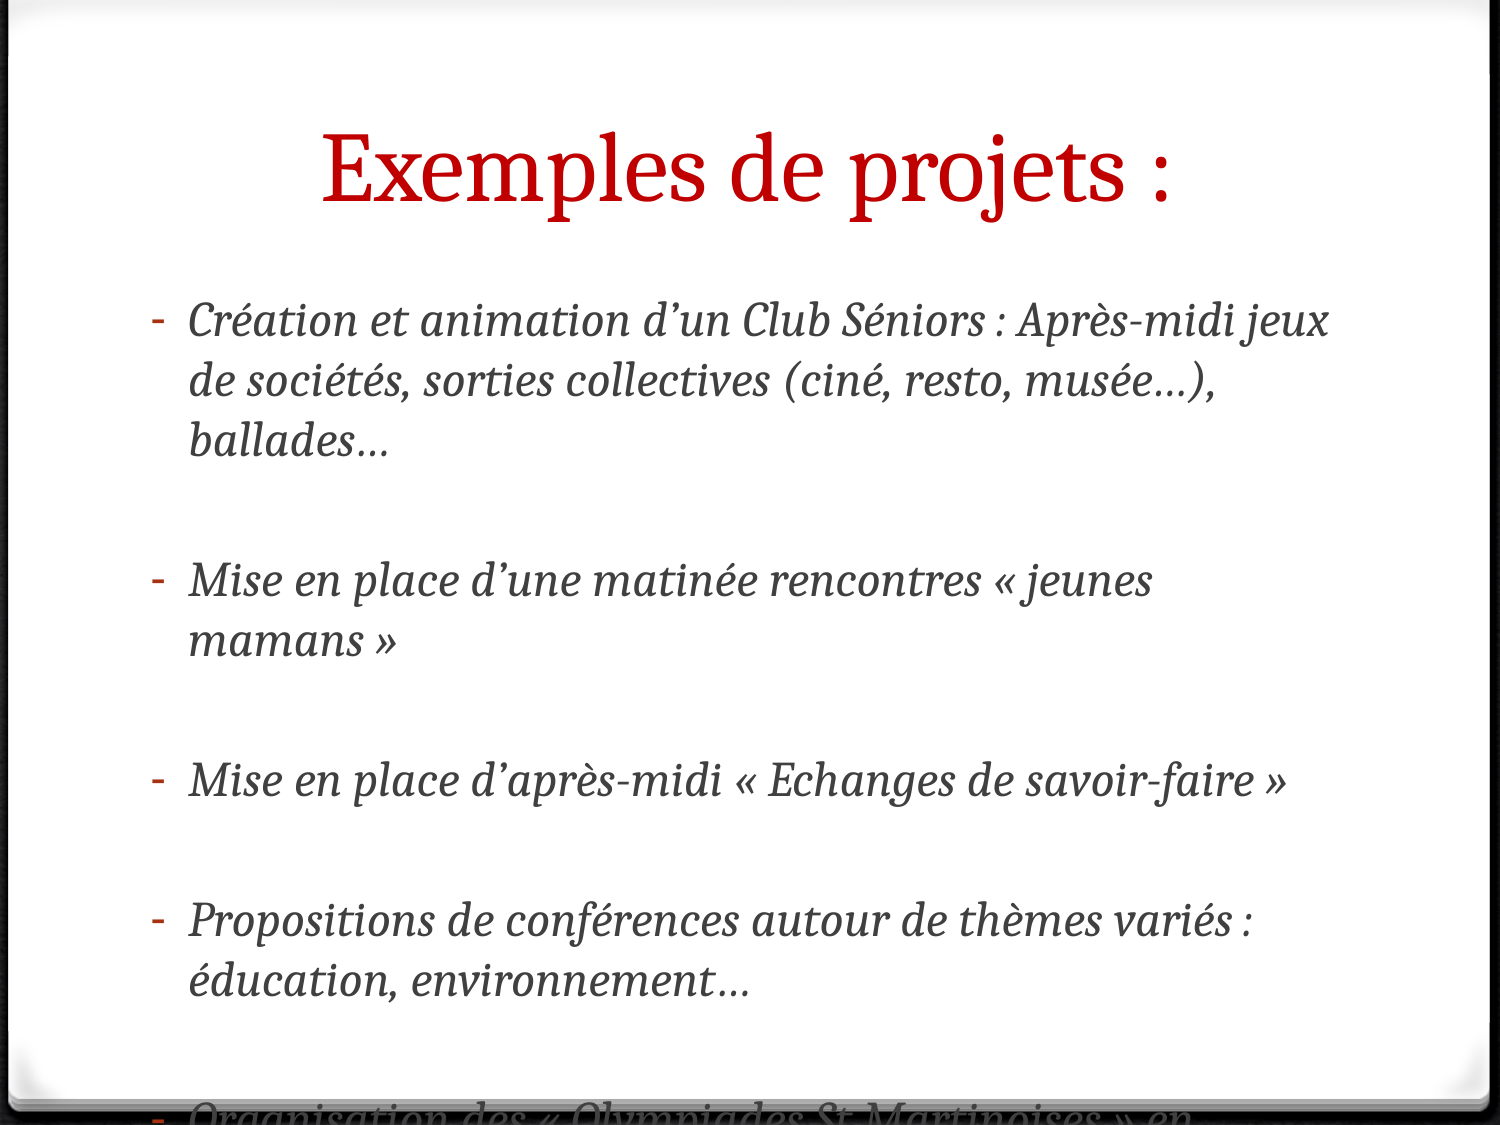

# Exemples de projets :
Création et animation d’un Club Séniors : Après-midi jeux de sociétés, sorties collectives (ciné, resto, musée…), ballades…
Mise en place d’une matinée rencontres « jeunes mamans »
Mise en place d’après-midi « Echanges de savoir-faire »
Propositions de conférences autour de thèmes variés : éducation, environnement…
Organisation des « Olympiades St Martinoises » en coordination avec le club de tennis, de baseball,…
													Etc…